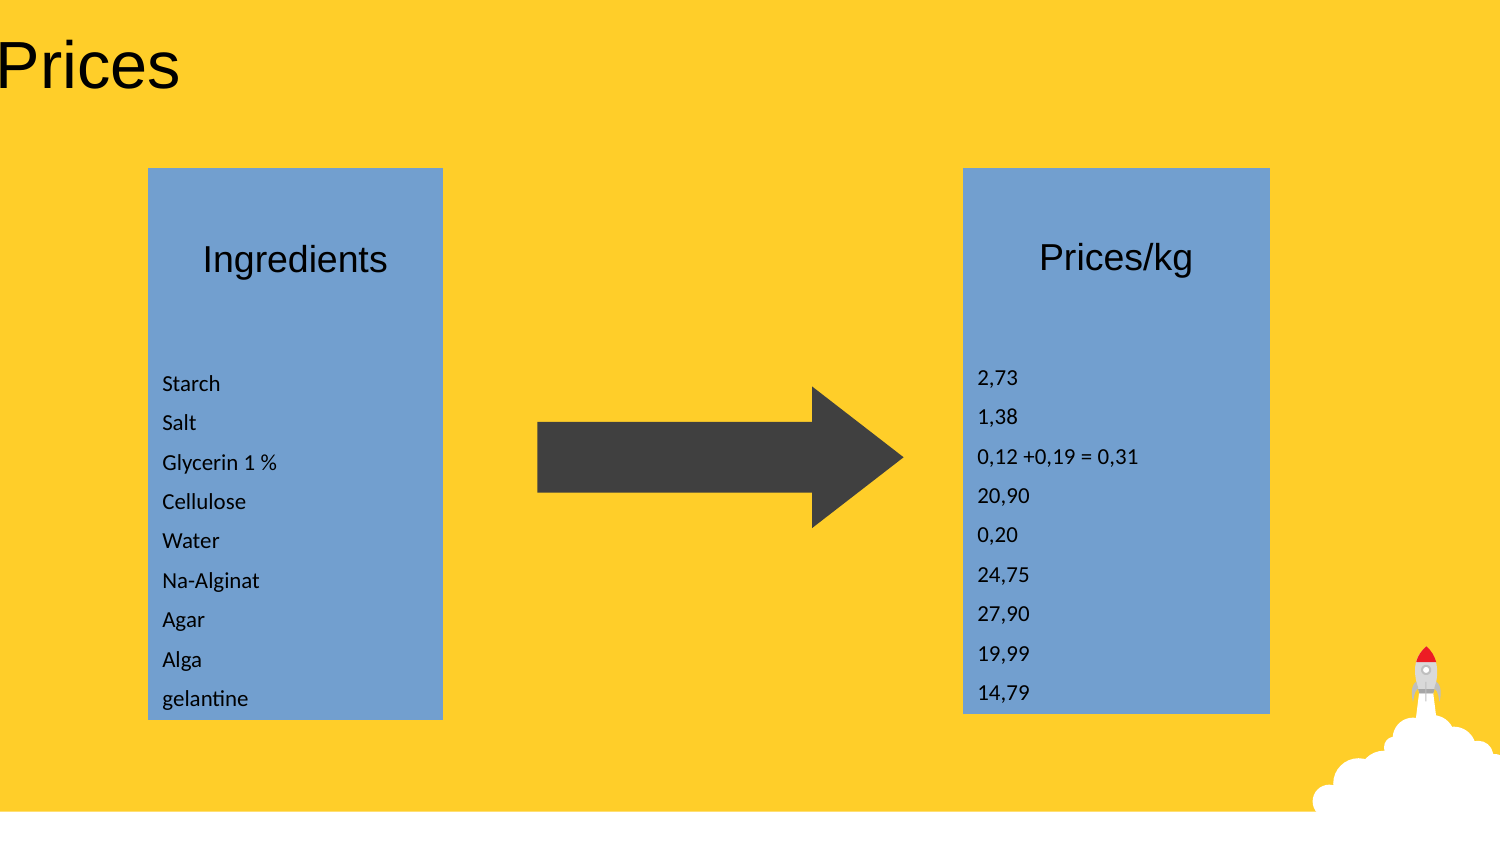

# Prices
| |
| --- |
| Ingredients |
| |
| Starch |
| Salt |
| Glycerin 1 % |
| Cellulose |
| Water |
| Na-Alginat |
| Agar |
| Alga |
| gelantine |
| |
| --- |
| Prices/kg |
| |
| 2,73 |
| 1,38 |
| 0,12 +0,19 = 0,31 |
| 20,90 |
| 0,20 |
| 24,75 |
| 27,90 |
| 19,99 |
| 14,79 |